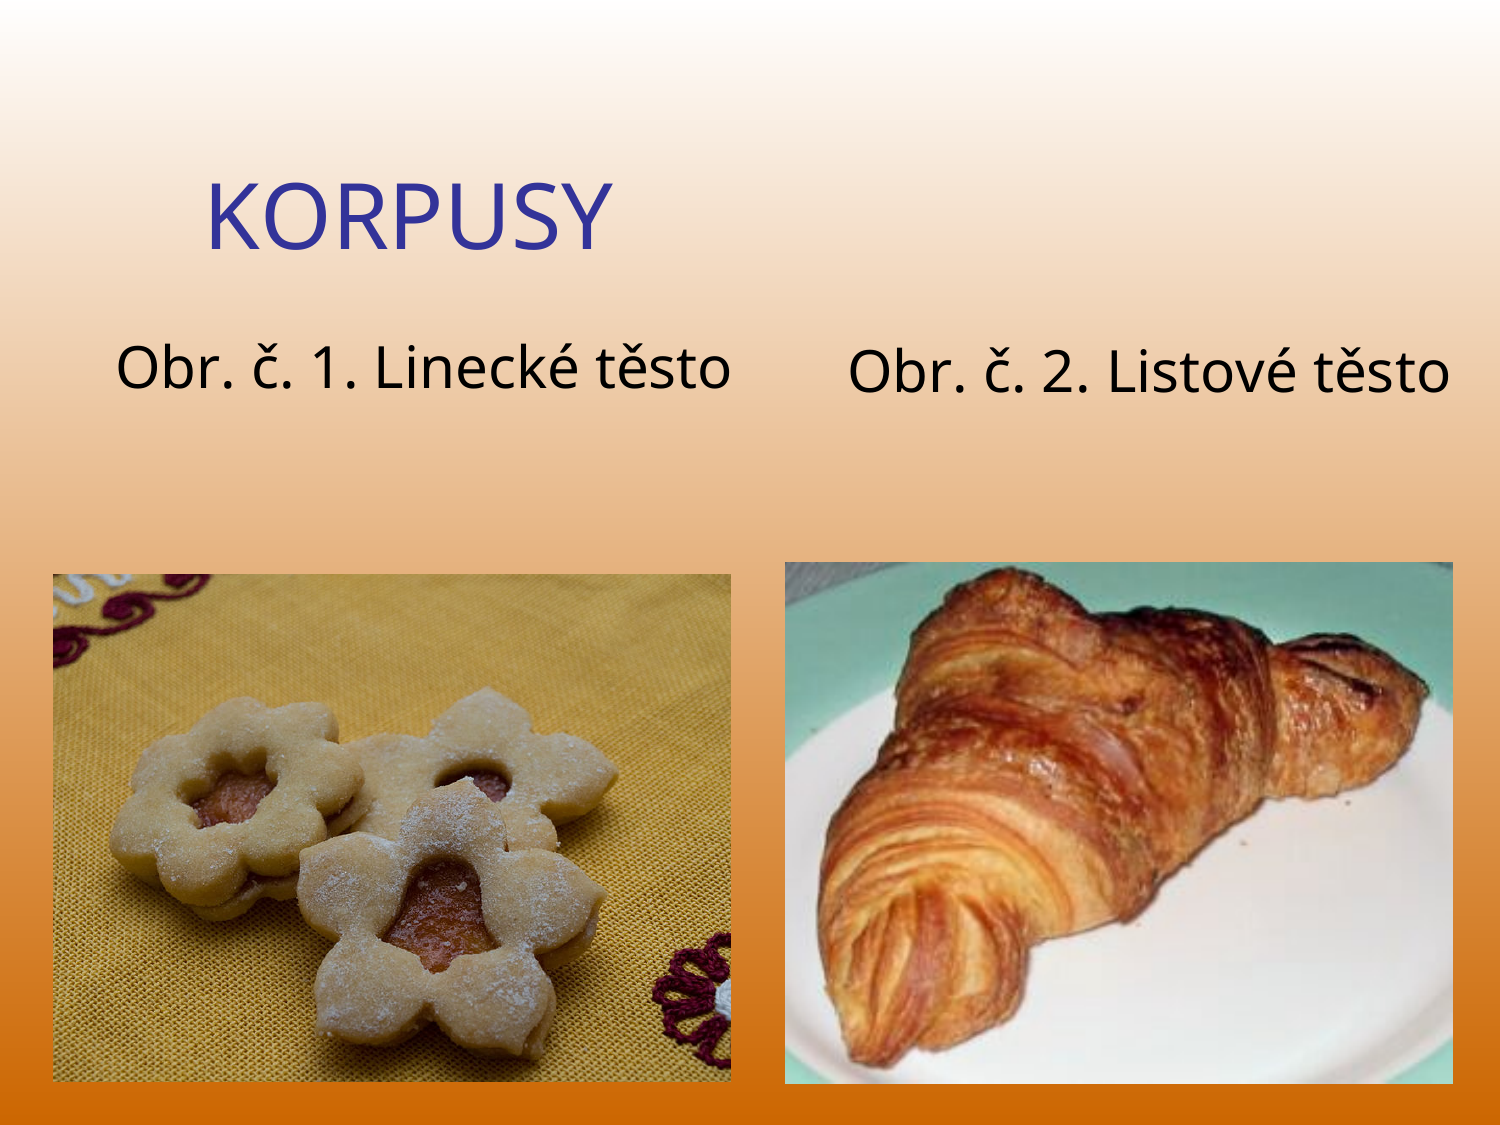

# KORPUSY
Obr. č. 2. Listové těsto
Obr. č. 1. Linecké těsto